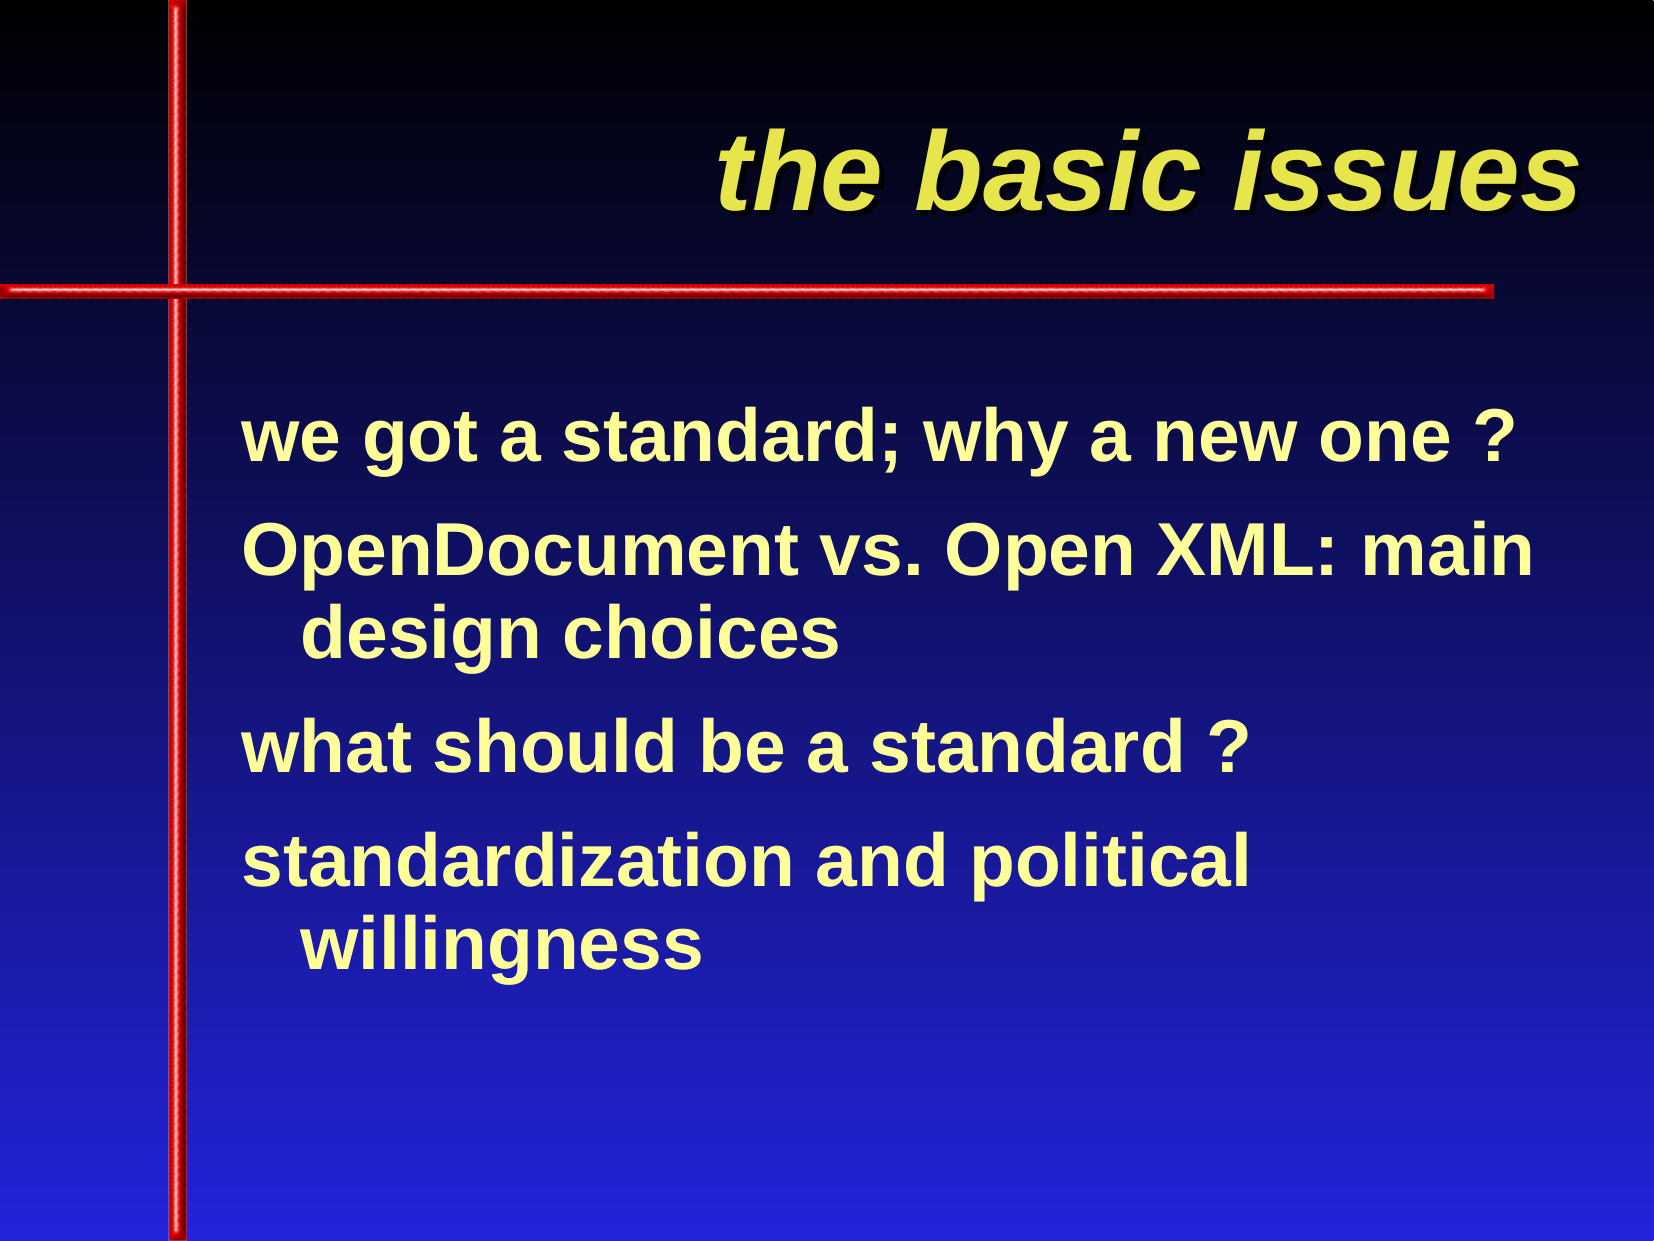

# the basic issues
we got a standard; why a new one ?
OpenDocument vs. Open XML: main design choices
what should be a standard ?
standardization and political willingness